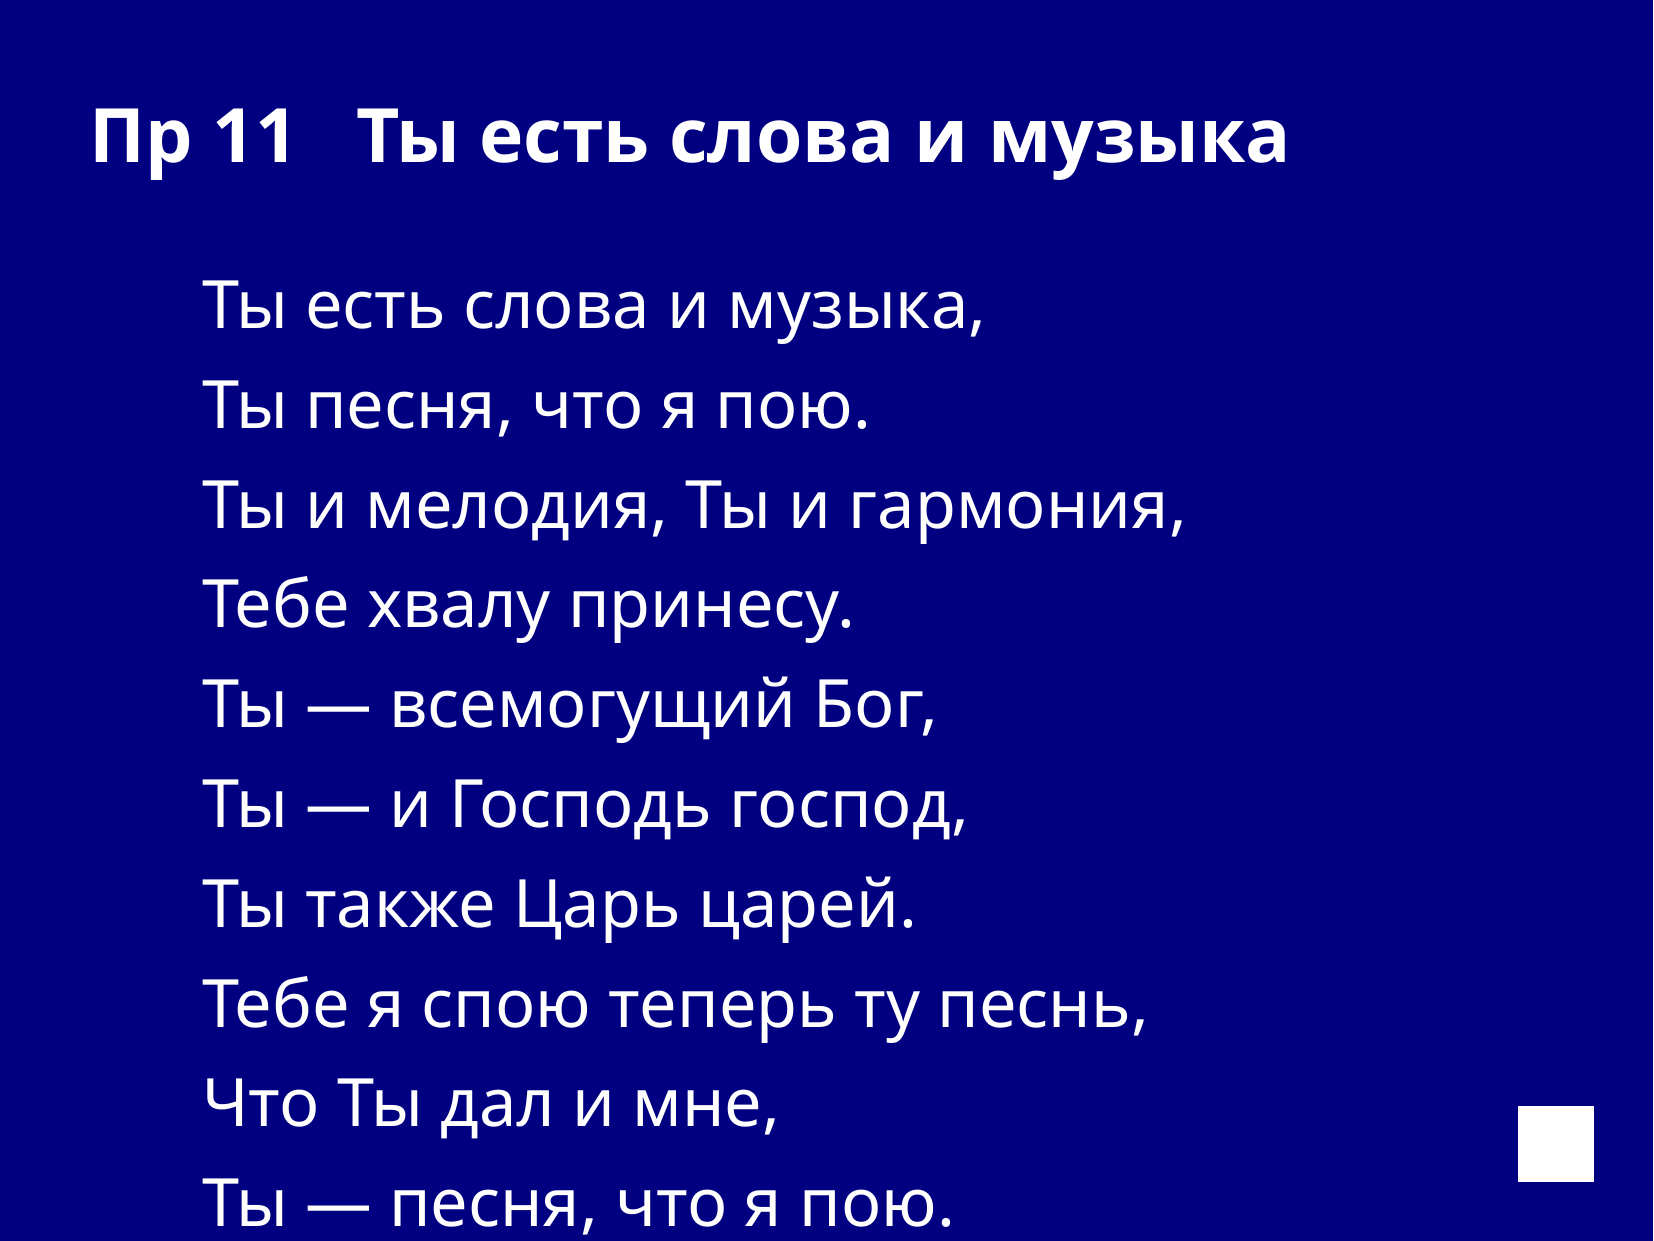

Пр 11 Ты есть слова и музыка
	Ты есть слова и музыка,
	Ты песня, что я пою.
	Ты и мелодия, Ты и гармония,
	Тебе хвалу принесу.
	Ты — всемогущий Бог,
	Ты — и Господь господ,
	Ты также Царь царей.
	Тебе я спою теперь ту песнь,
	Что Ты дал и мне,
	Ты — песня, что я пою.